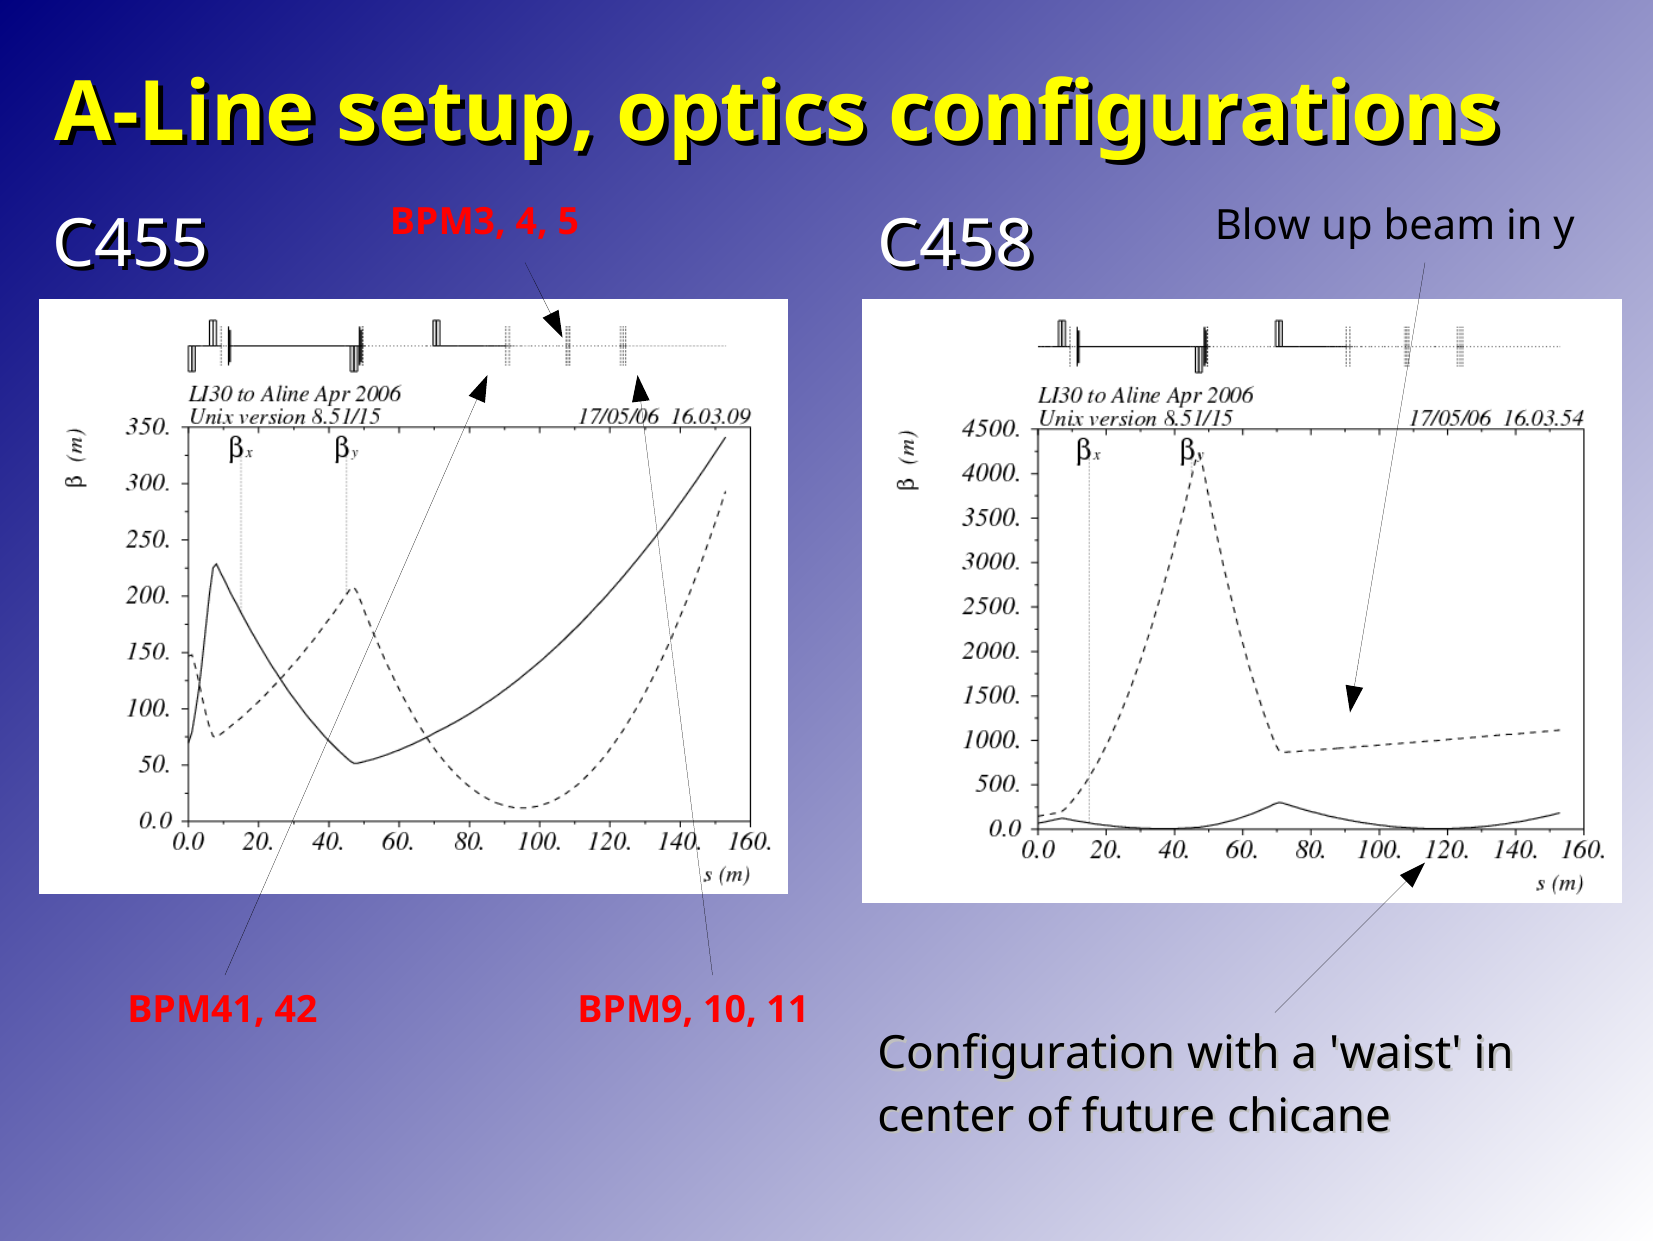

A-Line setup, optics configurations
C455
BPM3, 4, 5
C458
Blow up beam in y
BPM41, 42
BPM9, 10, 11
Configuration with a 'waist' in center of future chicane